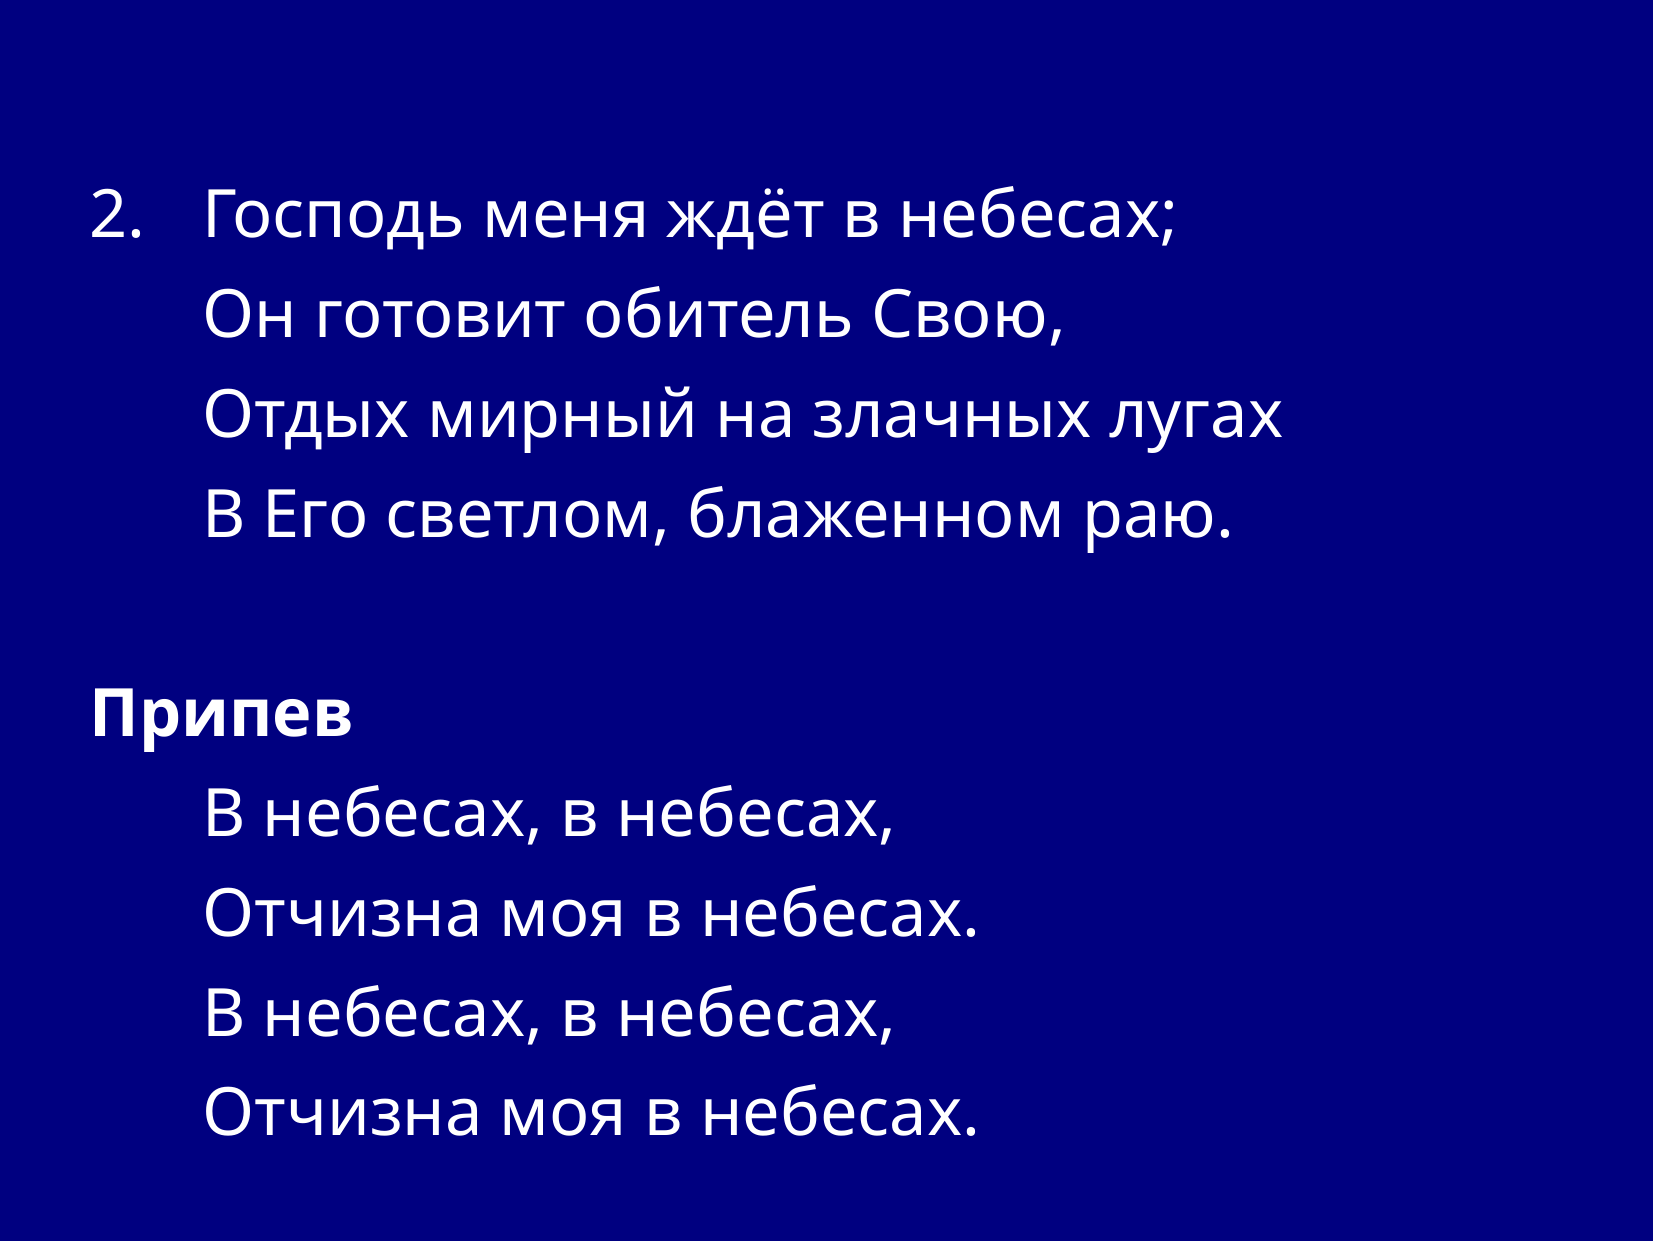

2.	Господь меня ждёт в небесах;
	Он готовит обитель Свою,
	Отдых мирный на злачных лугах
	В Его светлом, блаженном раю.
Припев
	В небесах, в небесах,
	Отчизна моя в небесах.
	В небесах, в небесах,
	Отчизна моя в небесах.